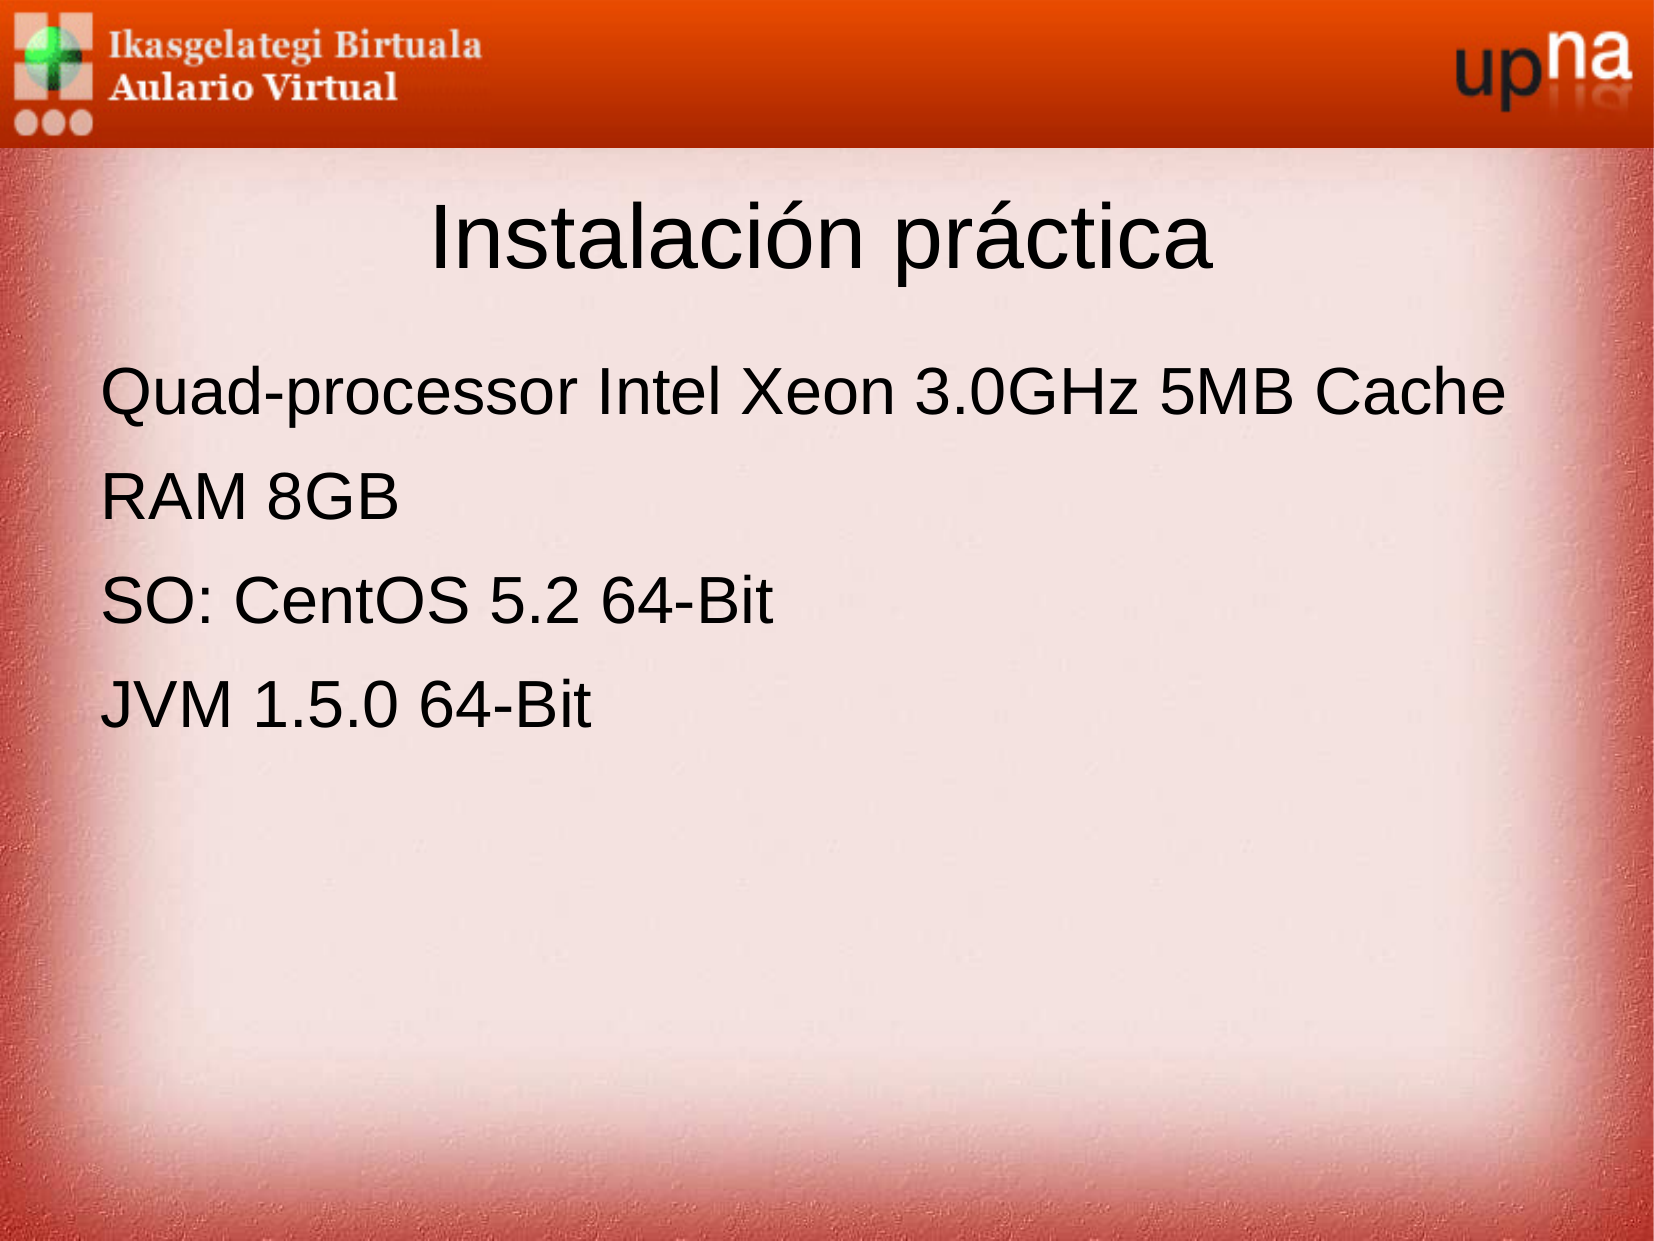

# Instalación práctica
Quad-processor Intel Xeon 3.0GHz 5MB Cache
RAM 8GB
SO: CentOS 5.2 64-Bit
JVM 1.5.0 64-Bit